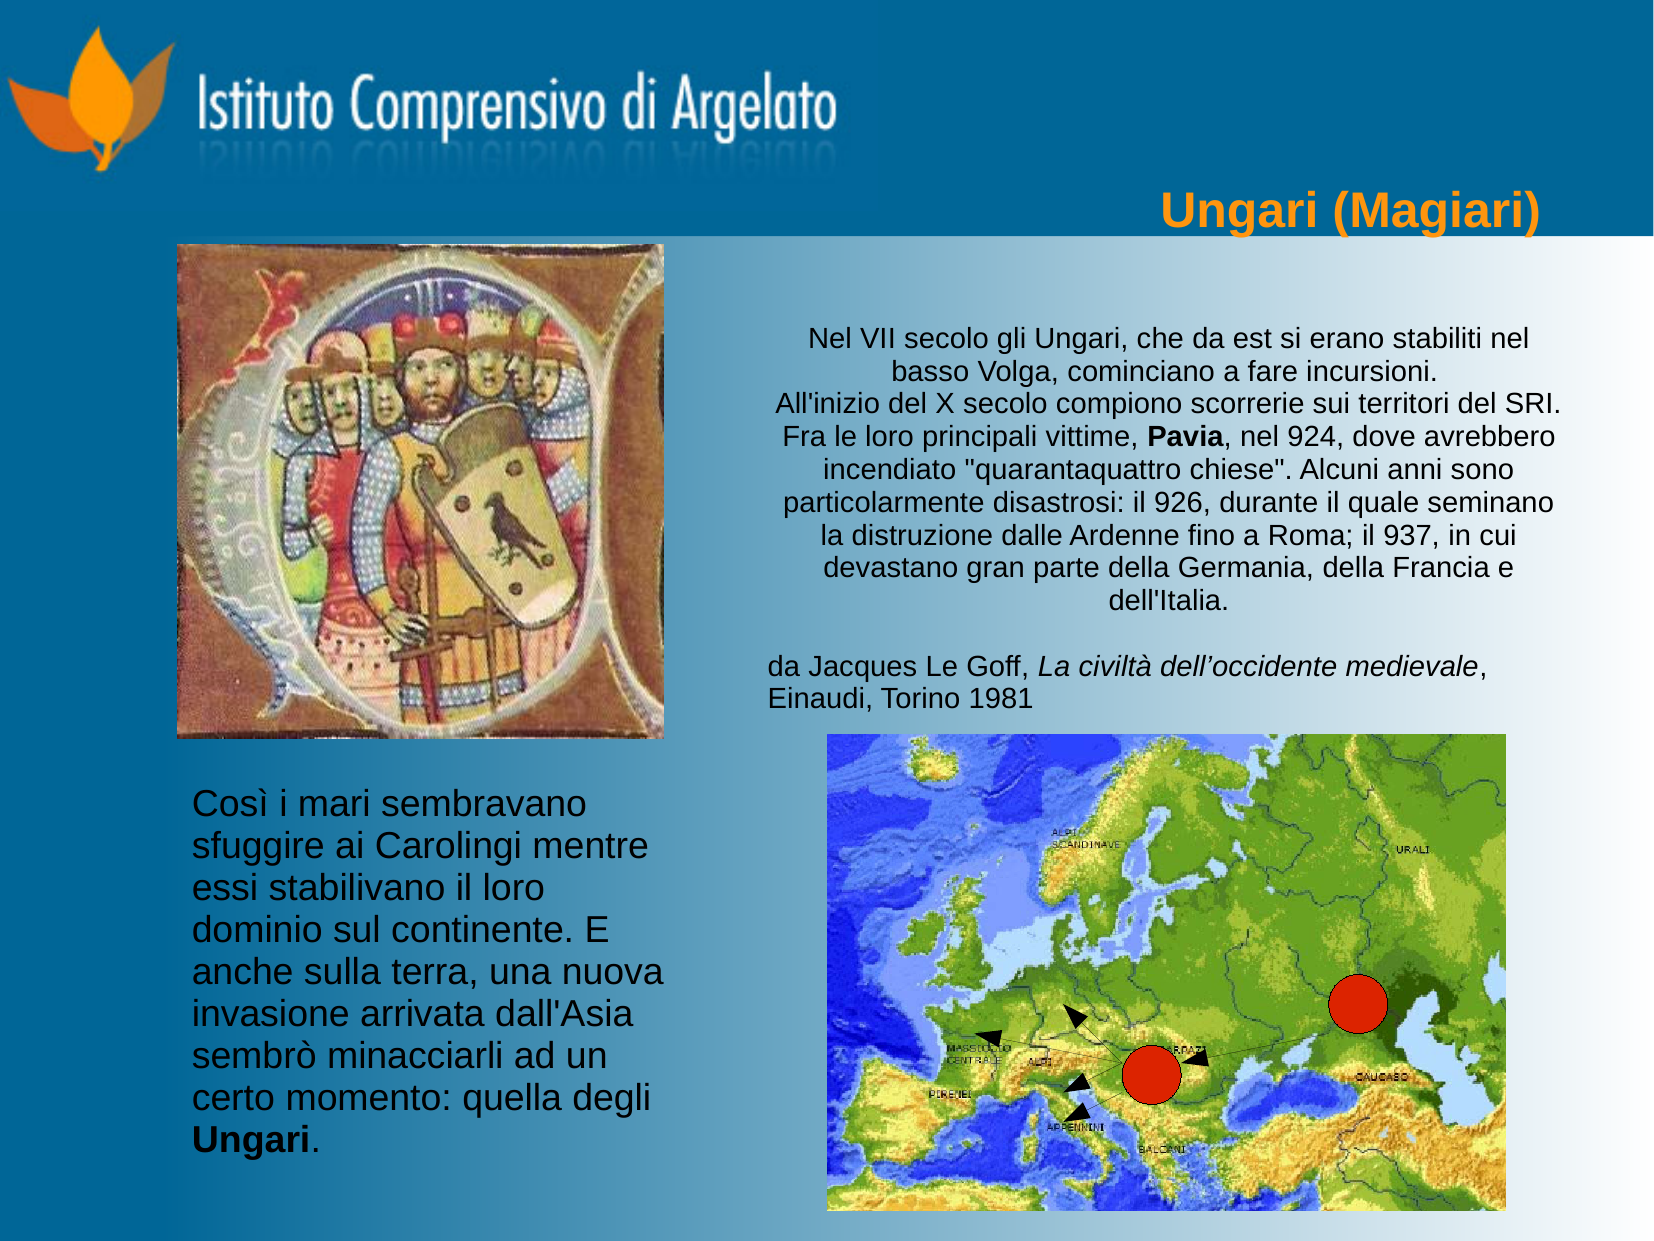

# Ungari (Magiari)
Nel VII secolo gli Ungari, che da est si erano stabiliti nel basso Volga, cominciano a fare incursioni.
All'inizio del X secolo compiono scorrerie sui territori del SRI. Fra le loro principali vittime, Pavia, nel 924, dove avrebbero incendiato "quarantaquattro chiese". Alcuni anni sono particolarmente disastrosi: il 926, durante il quale seminano la distruzione dalle Ardenne fino a Roma; il 937, in cui devastano gran parte della Germania, della Francia e dell'Italia.
da Jacques Le Goff, La civiltà dell’occidente medievale, Einaudi, Torino 1981
Così i mari sembravano sfuggire ai Carolingi mentre essi stabilivano il loro dominio sul continente. E anche sulla terra, una nuova invasione arrivata dall'Asia sembrò minacciarli ad un certo momento: quella degli Ungari.